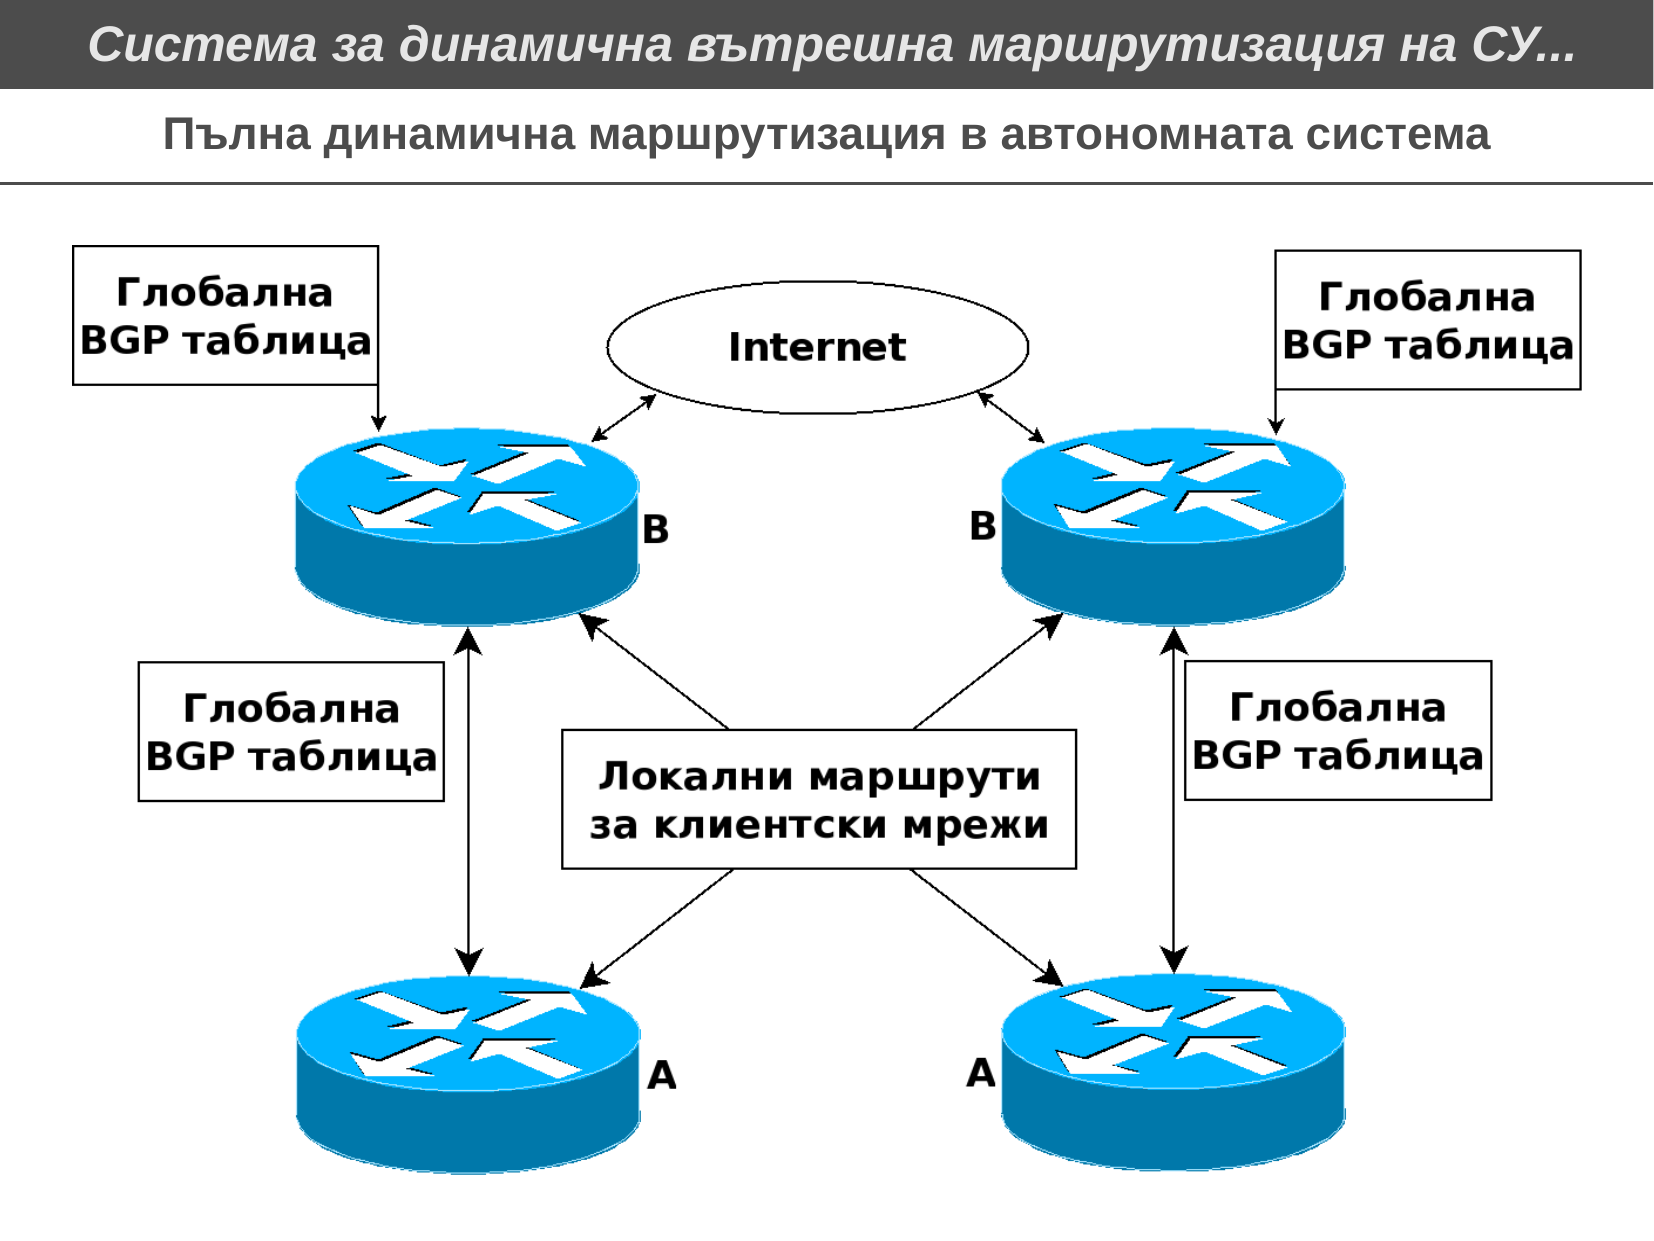

Система за динамична вътрешна маршрутизация на СУ...
Пълна динамична маршрутизация в автономната система